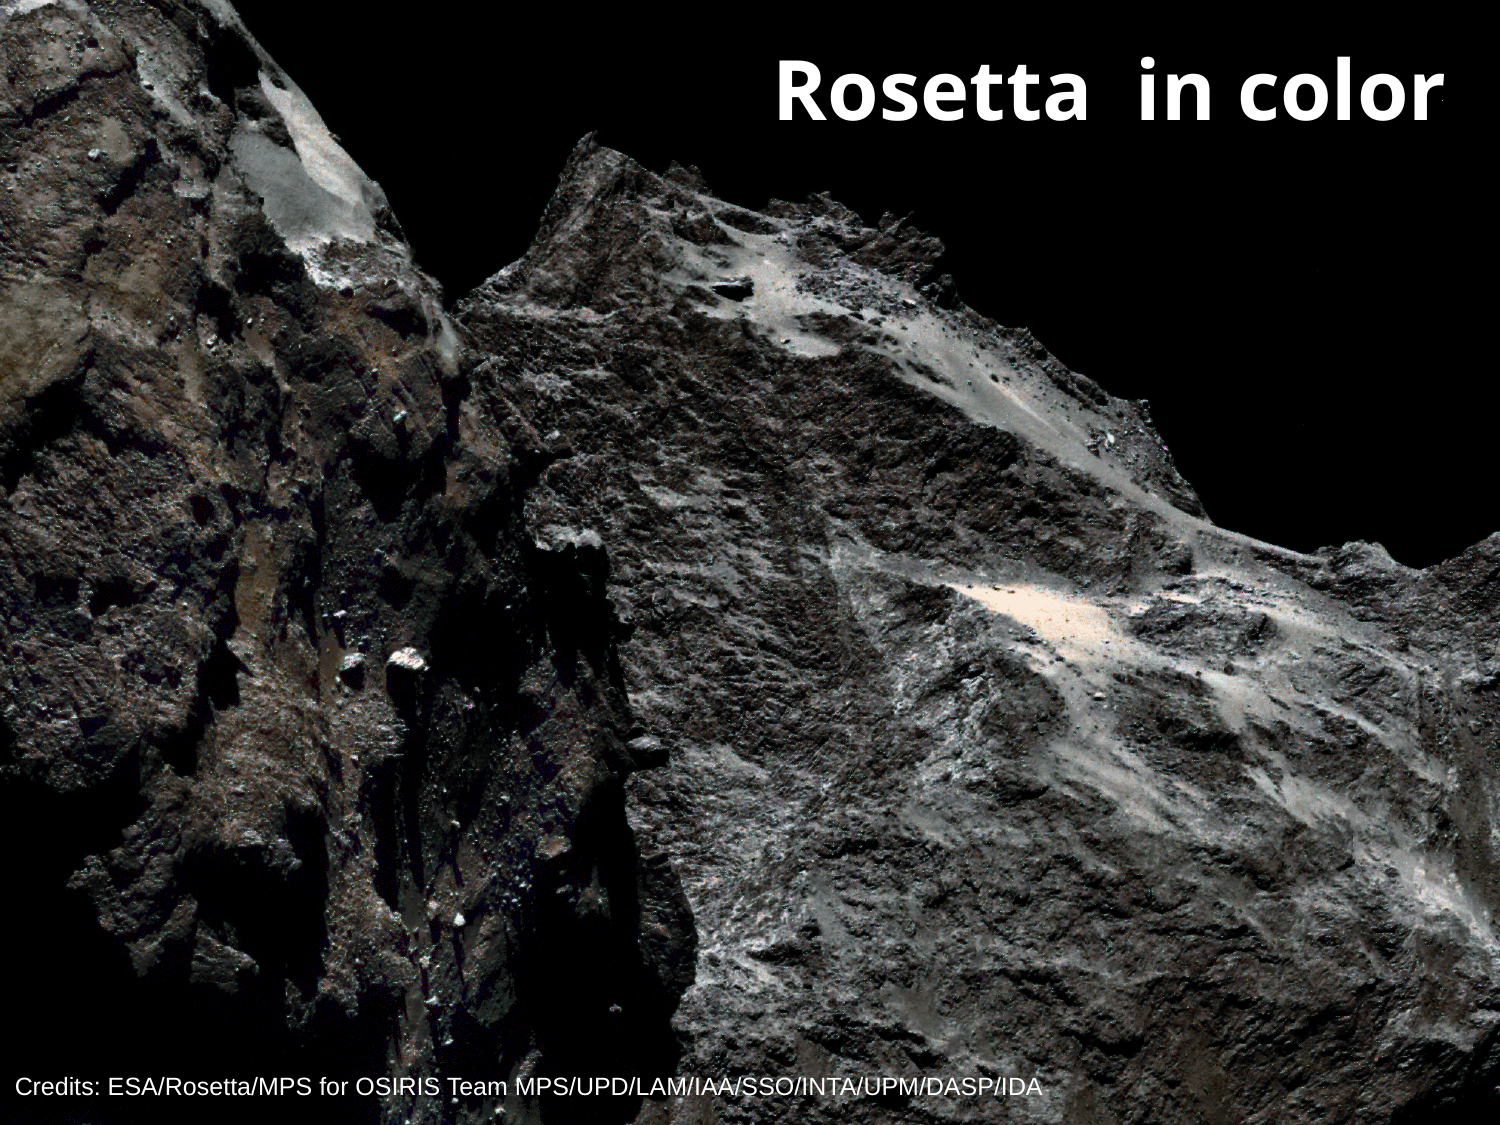

# Rosetta in color
Credits: ESA/Rosetta/MPS for OSIRIS Team MPS/UPD/LAM/IAA/SSO/INTA/UPM/DASP/IDA